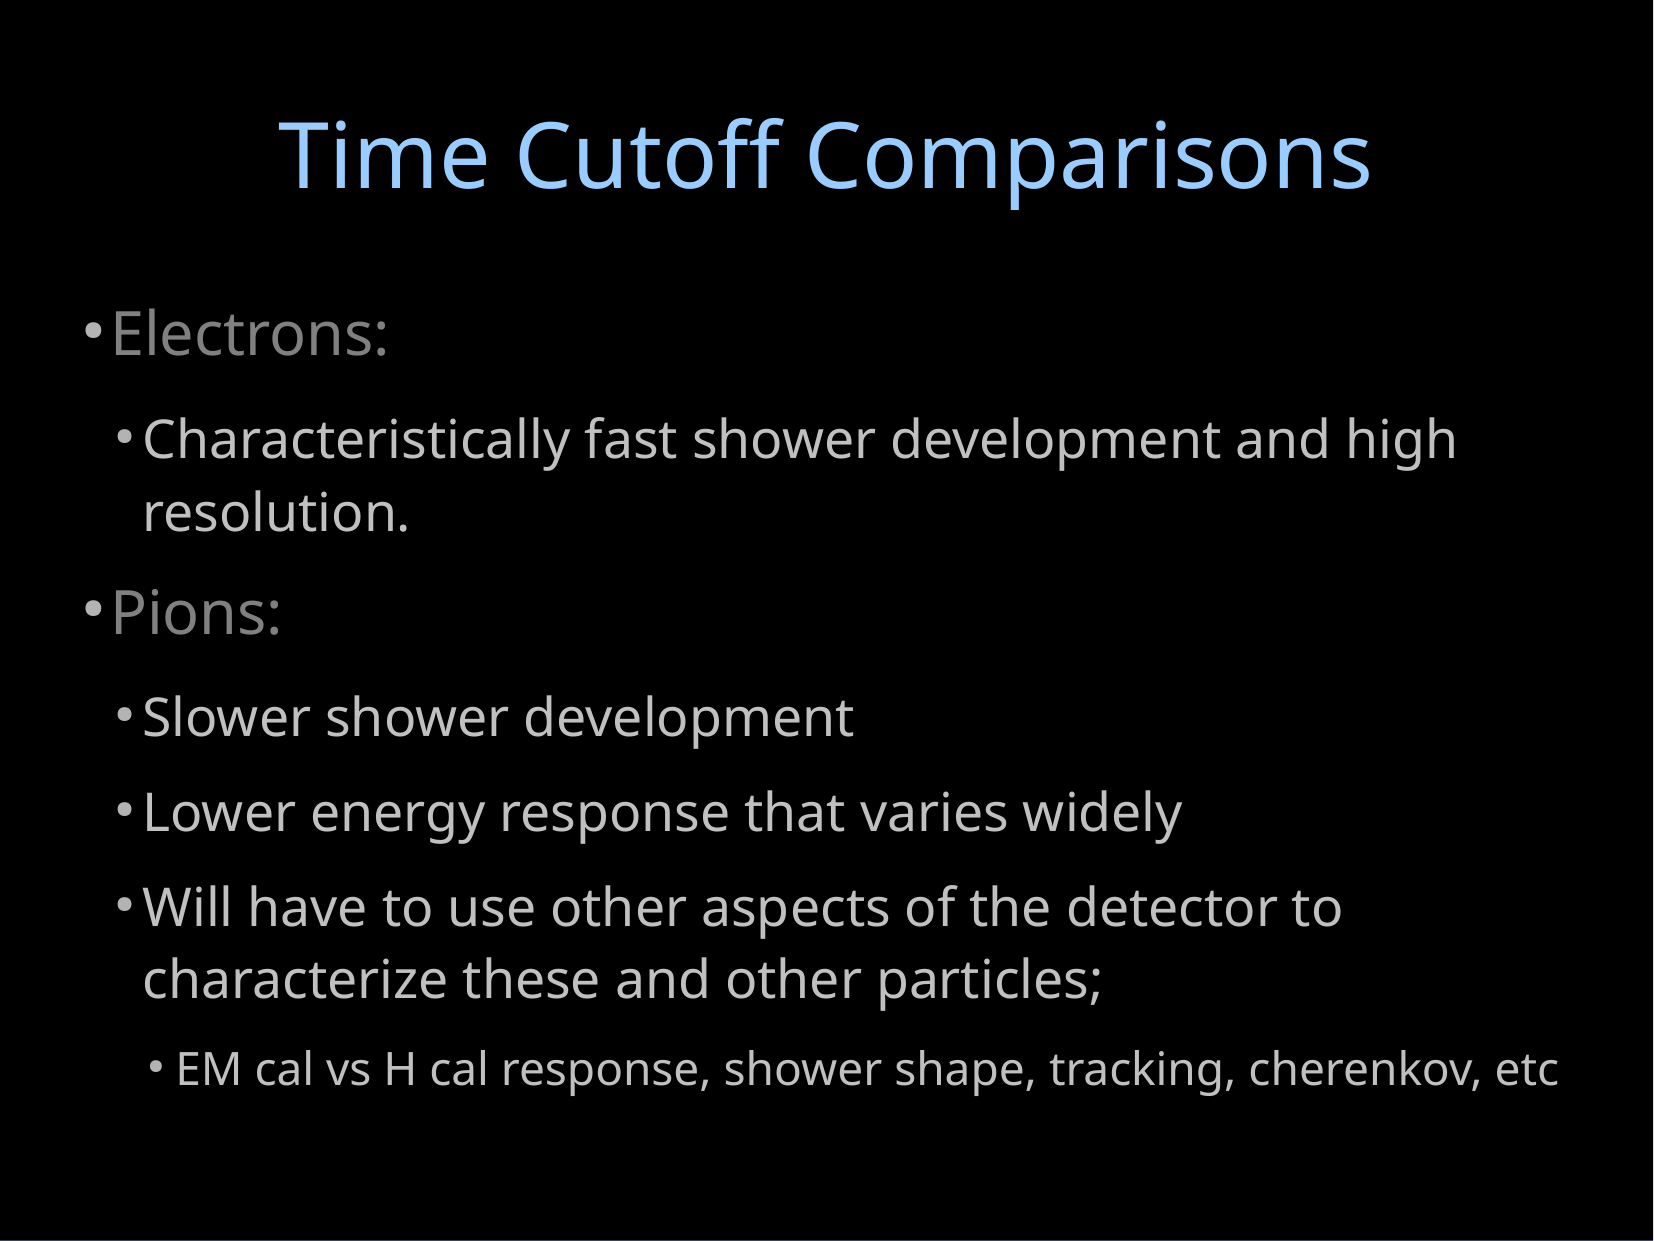

# Time Cutoff Comparisons
Electrons:
Characteristically fast shower development and high resolution.
Pions:
Slower shower development
Lower energy response that varies widely
Will have to use other aspects of the detector to characterize these and other particles;
EM cal vs H cal response, shower shape, tracking, cherenkov, etc